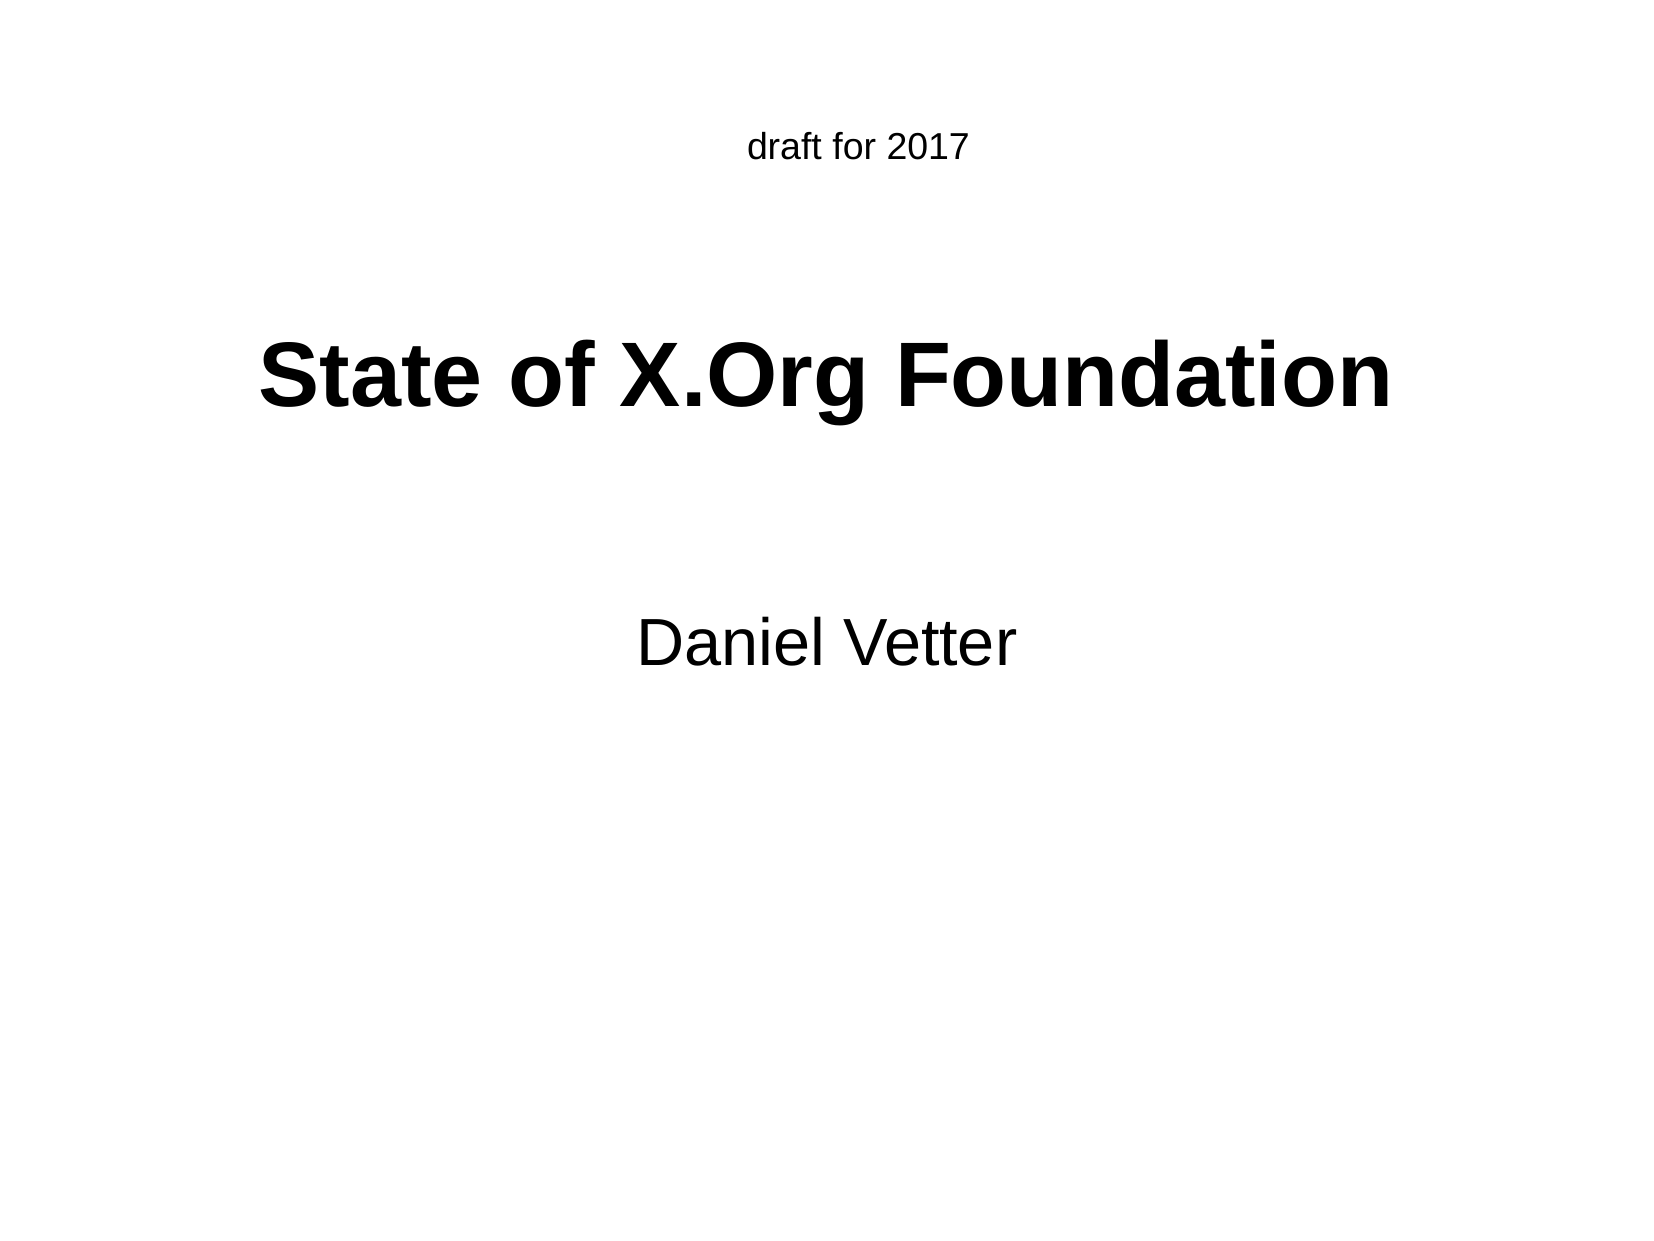

draft for 2017
# State of X.Org Foundation
Daniel Vetter